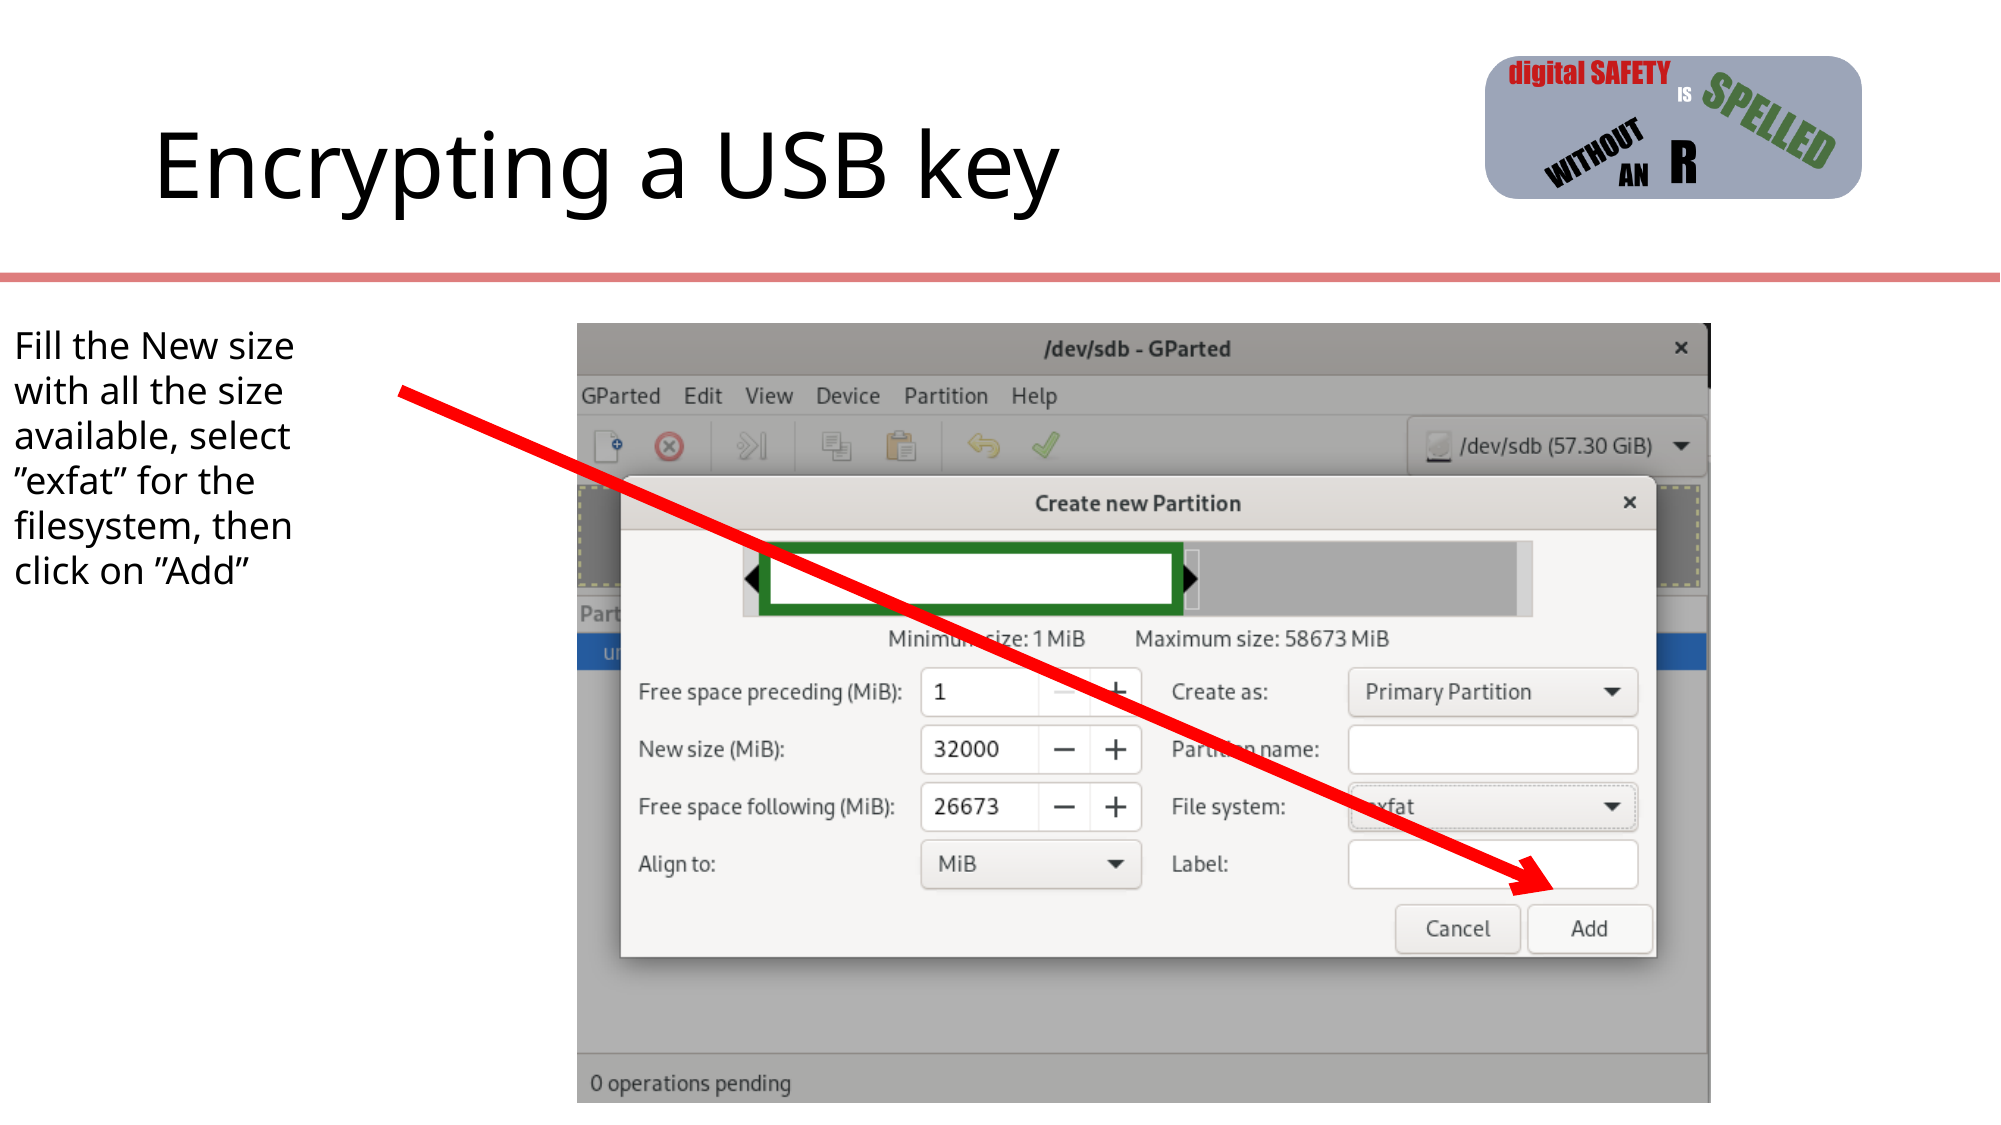

# Encrypting a USB key
Fill the New size with all the size available, select ”exfat” for the filesystem, then click on ”Add”